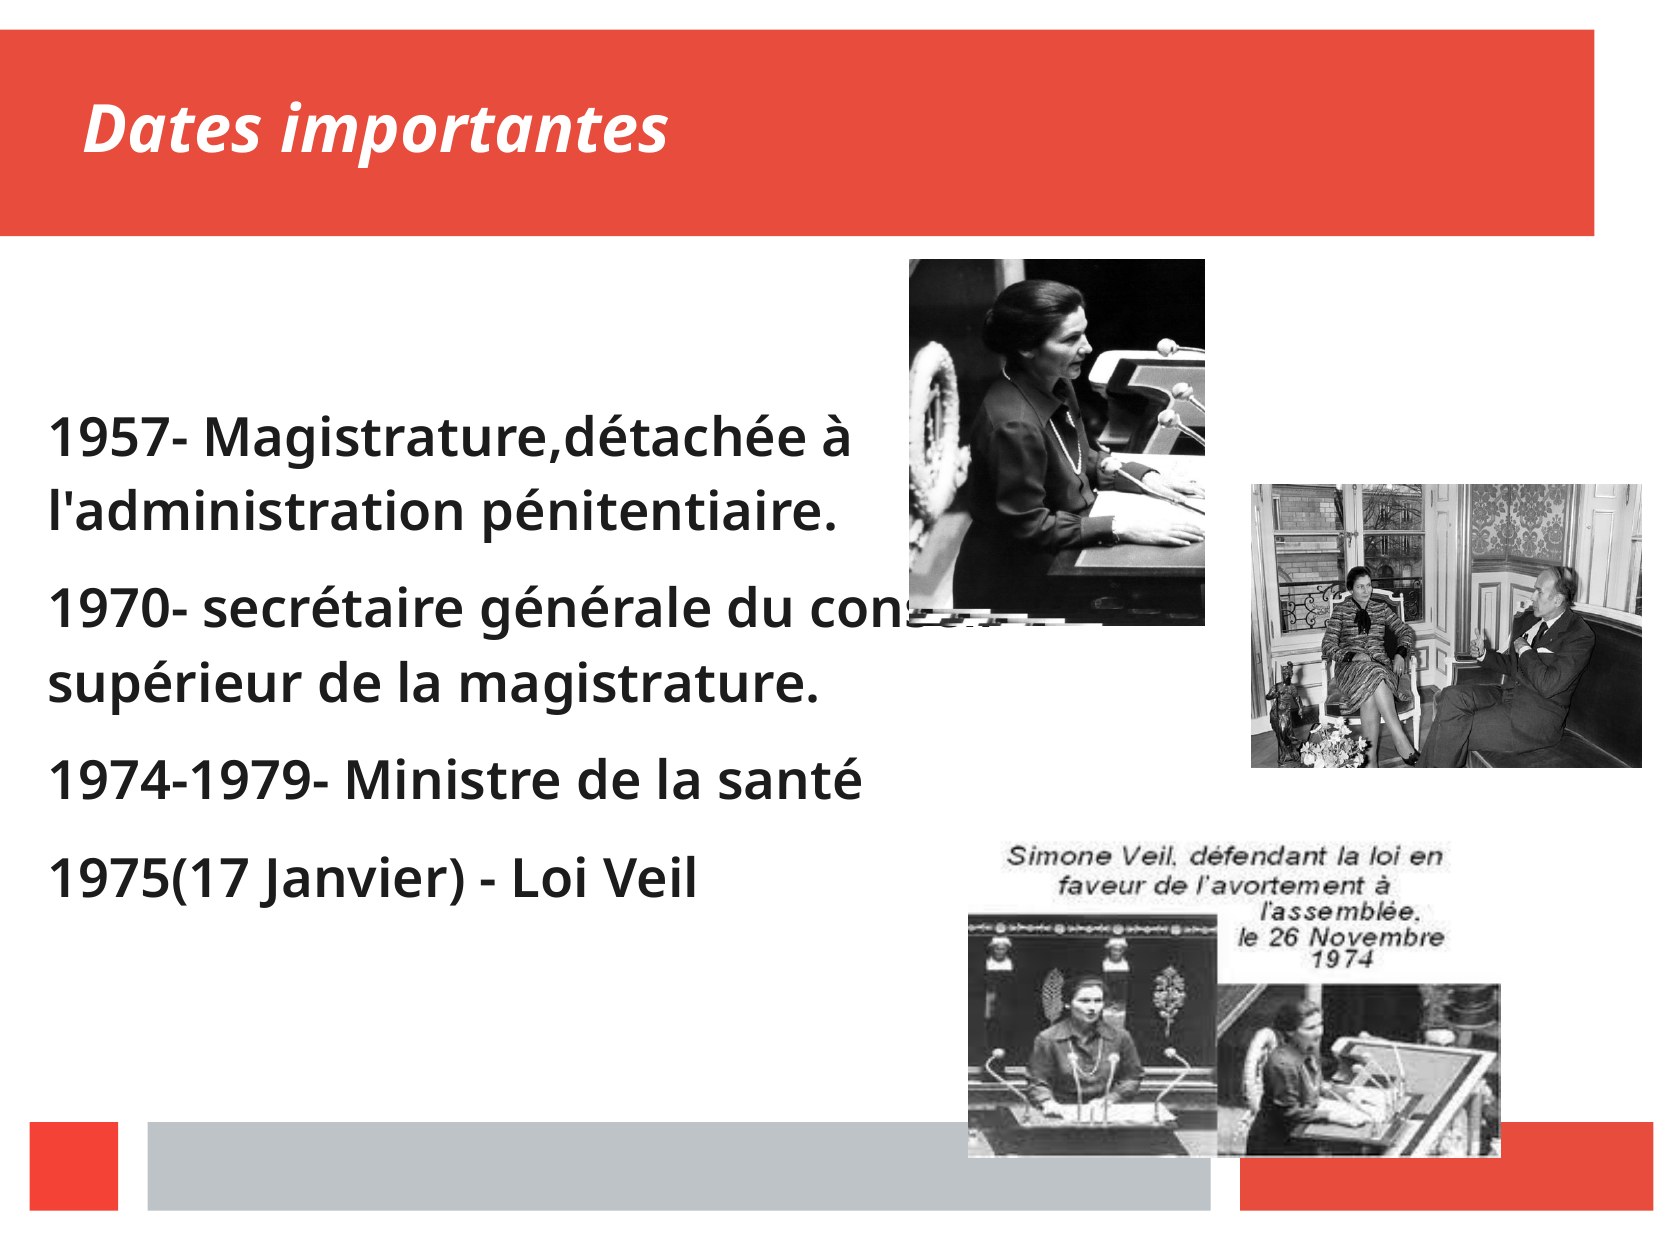

# Dates importantes
1957- Magistrature,détachée à 							l'administration pénitentiaire.
1970- secrétaire générale du conseil						 supérieur de la magistrature.
1974-1979- Ministre de la santé
1975(17 Janvier) - Loi Veil
http://www.retroperspectivesdafrik.com/2017/06/30/france-deces-de-simone-veil/